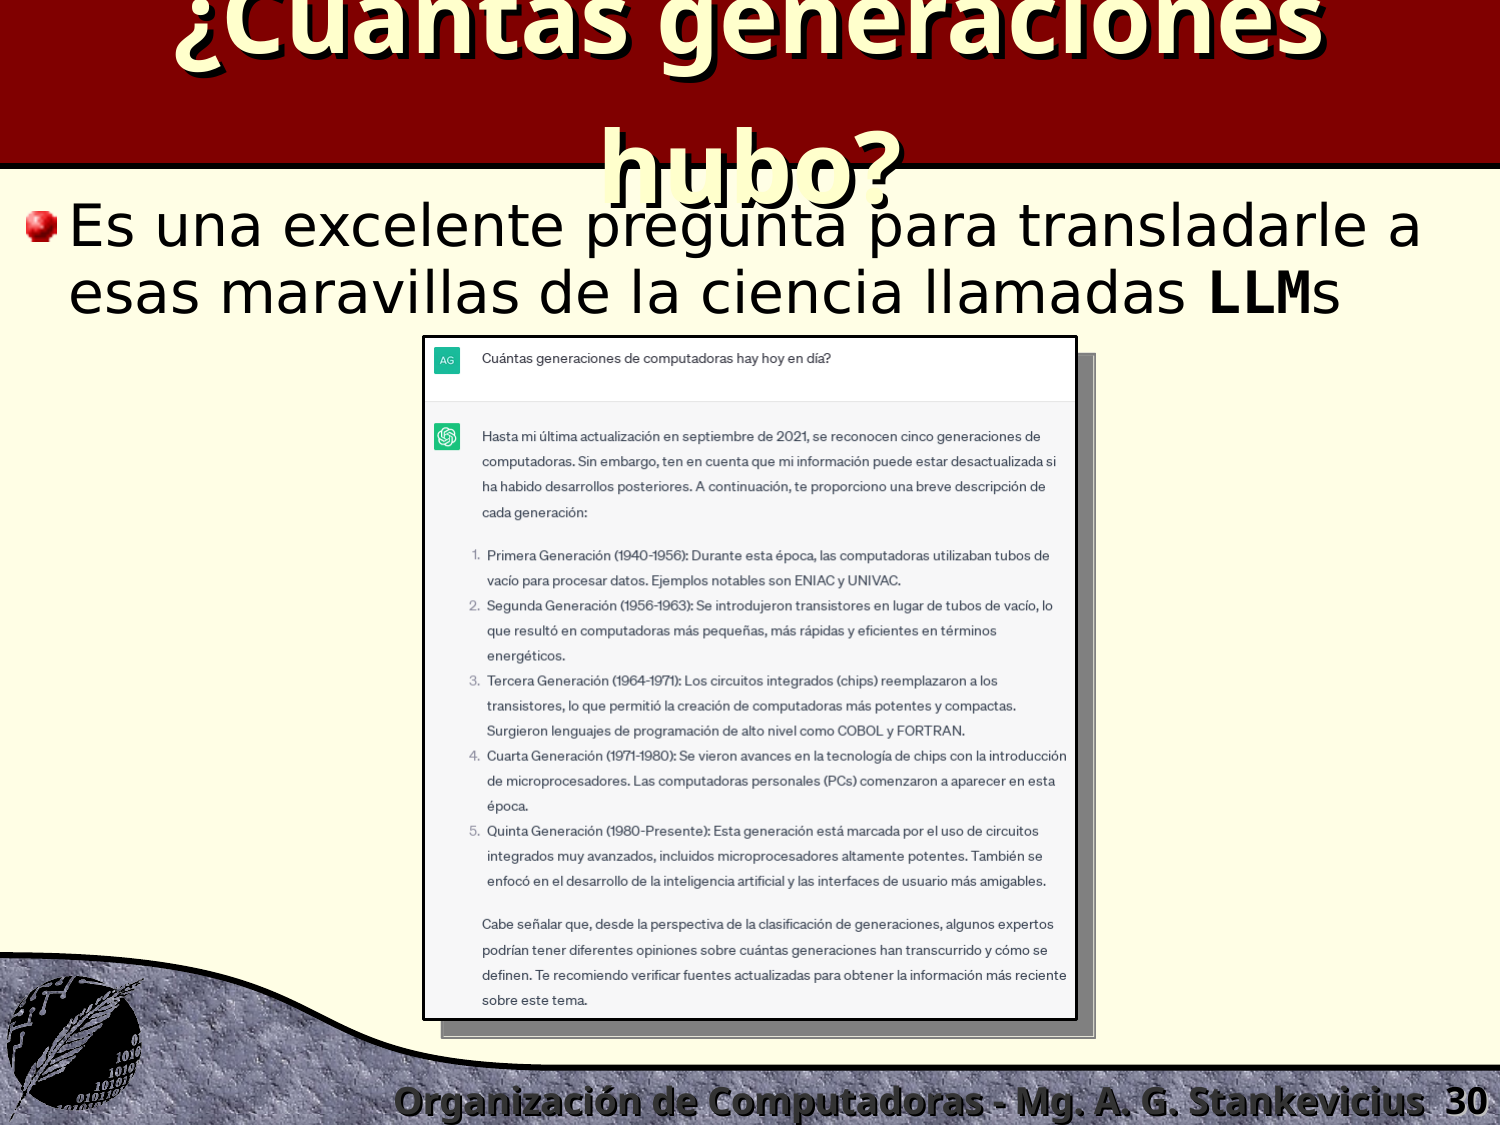

# ¿Cuántas generaciones hubo?
Es una excelente pregunta para transladarle a esas maravillas de la ciencia llamadas LLMs
30